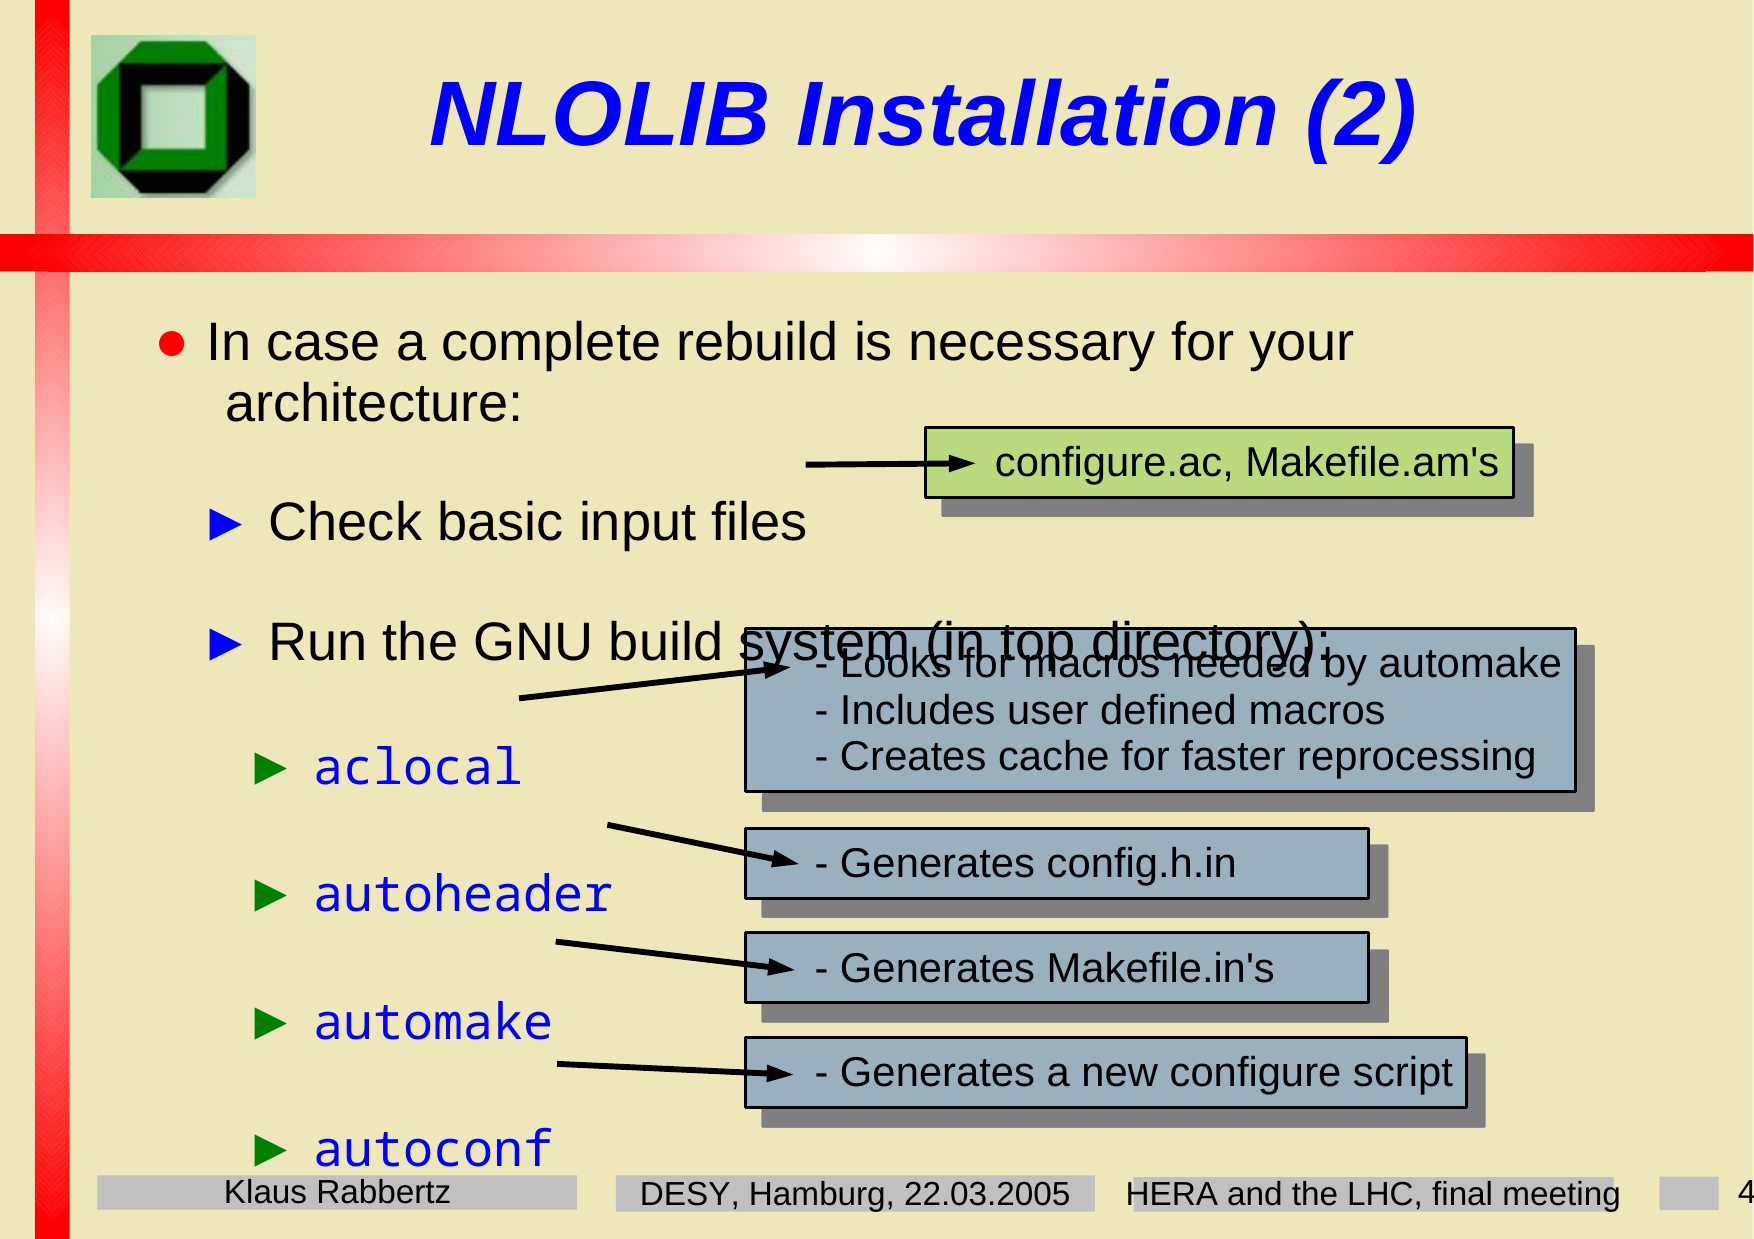

# NLOLIB Installation (2)
● In case a complete rebuild is necessary for your architecture:
 ► Check basic input files
 ► Run the GNU build system (in top directory):
 ► aclocal
 ► autoheader
 ► automake
 ► autoconf
 configure.ac, Makefile.am's
 - Looks for macros needed by automake
 - Includes user defined macros
 - Creates cache for faster reprocessing
 - Generates config.h.in
 - Generates Makefile.in's
 - Generates a new configure script